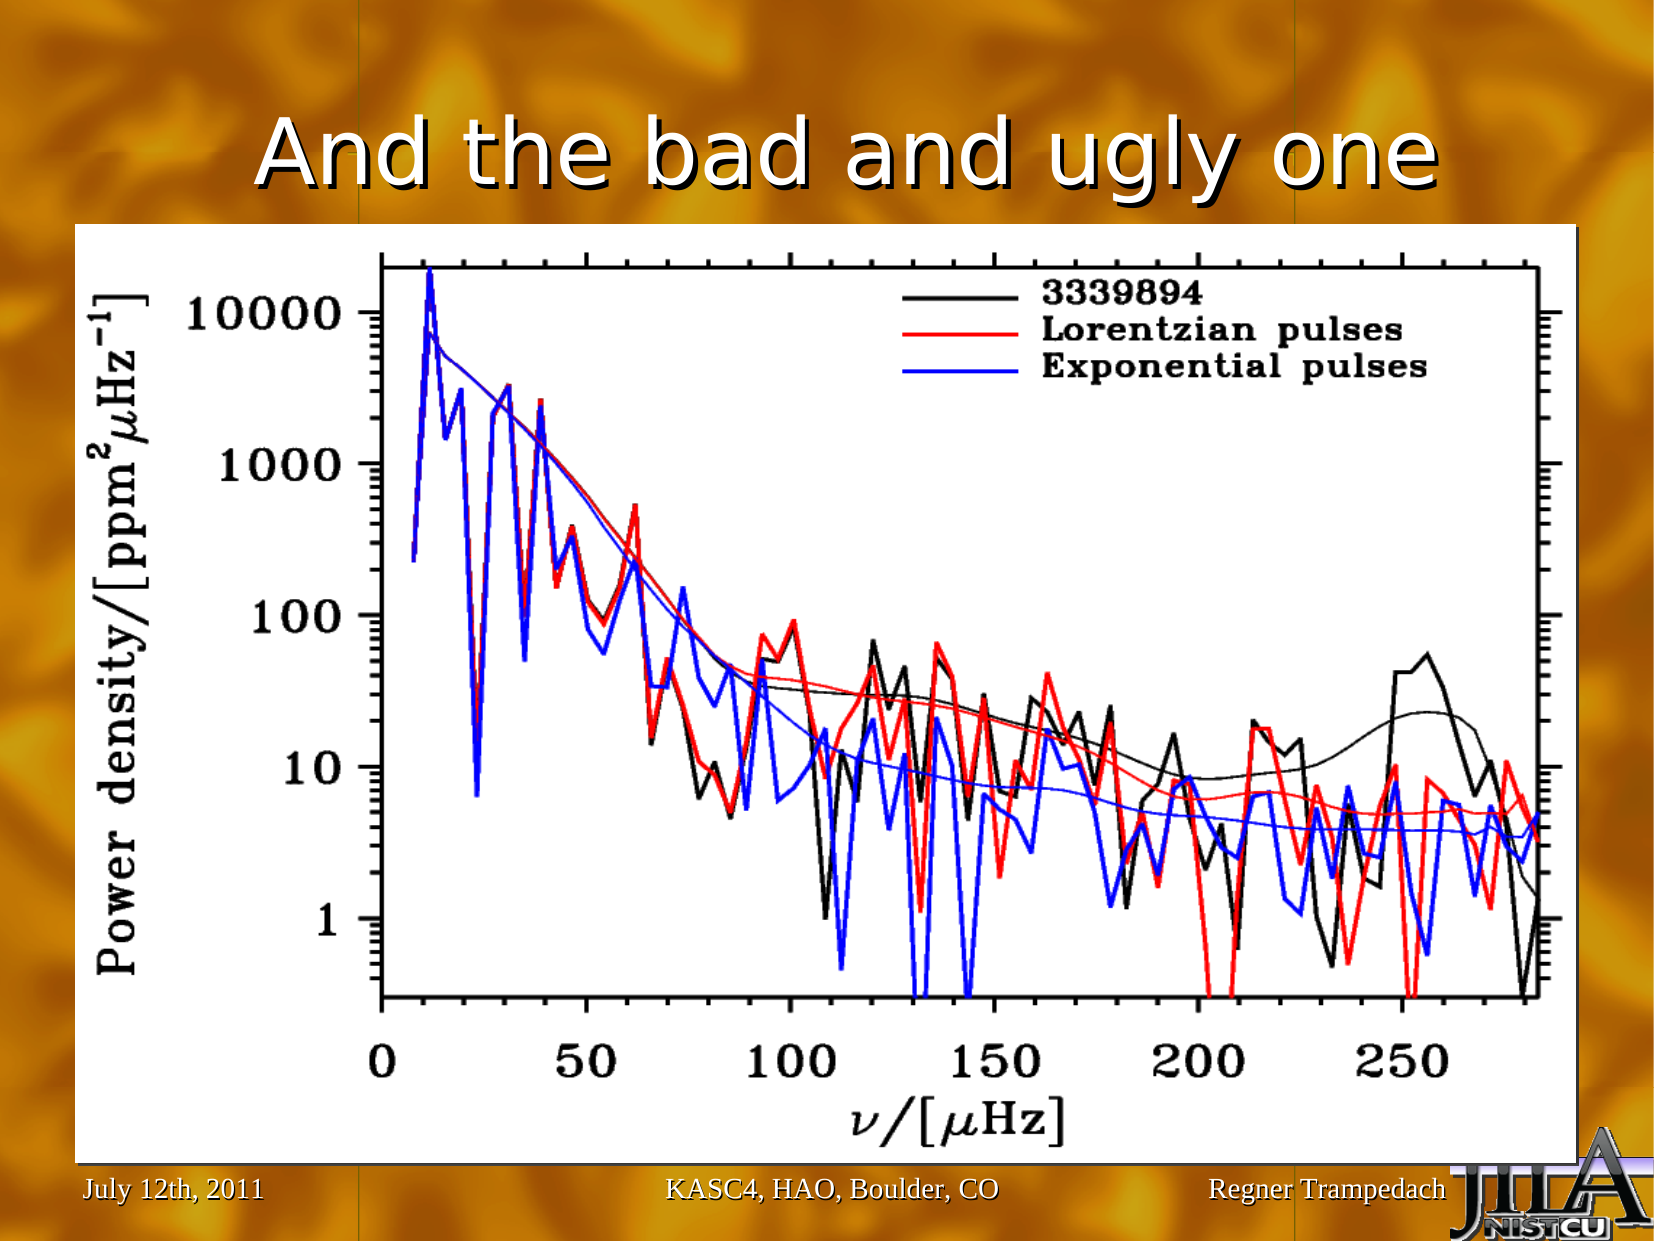

# And the bad and ugly one